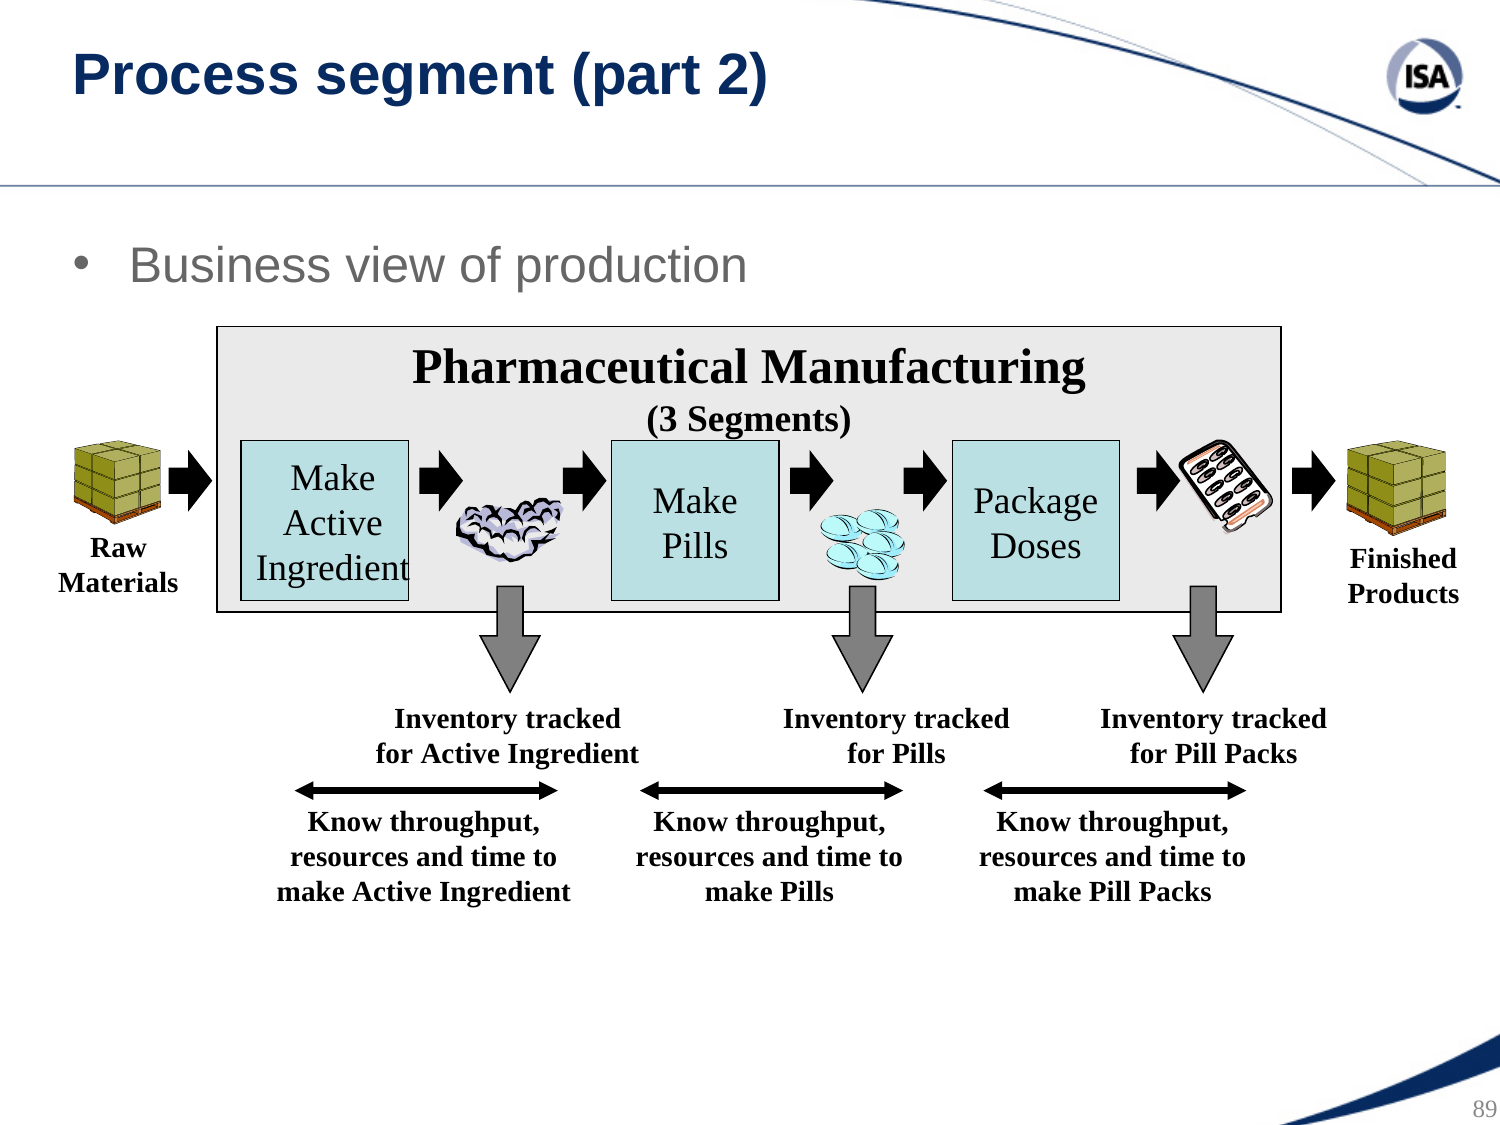

# Process segment (part 2)
Business view of production
Pharmaceutical Manufacturing
(3 Segments)
Make
Active
Ingredient
Make
Pills
Package
Doses
Raw
Materials
Finished
Products
Inventory tracked
for Active Ingredient
Inventory tracked
for Pills
Inventory tracked
for Pill Packs
Know throughput,
resources and time to
make Active Ingredient
Know throughput,
resources and time to
make Pills
Know throughput,
resources and time to
make Pill Packs